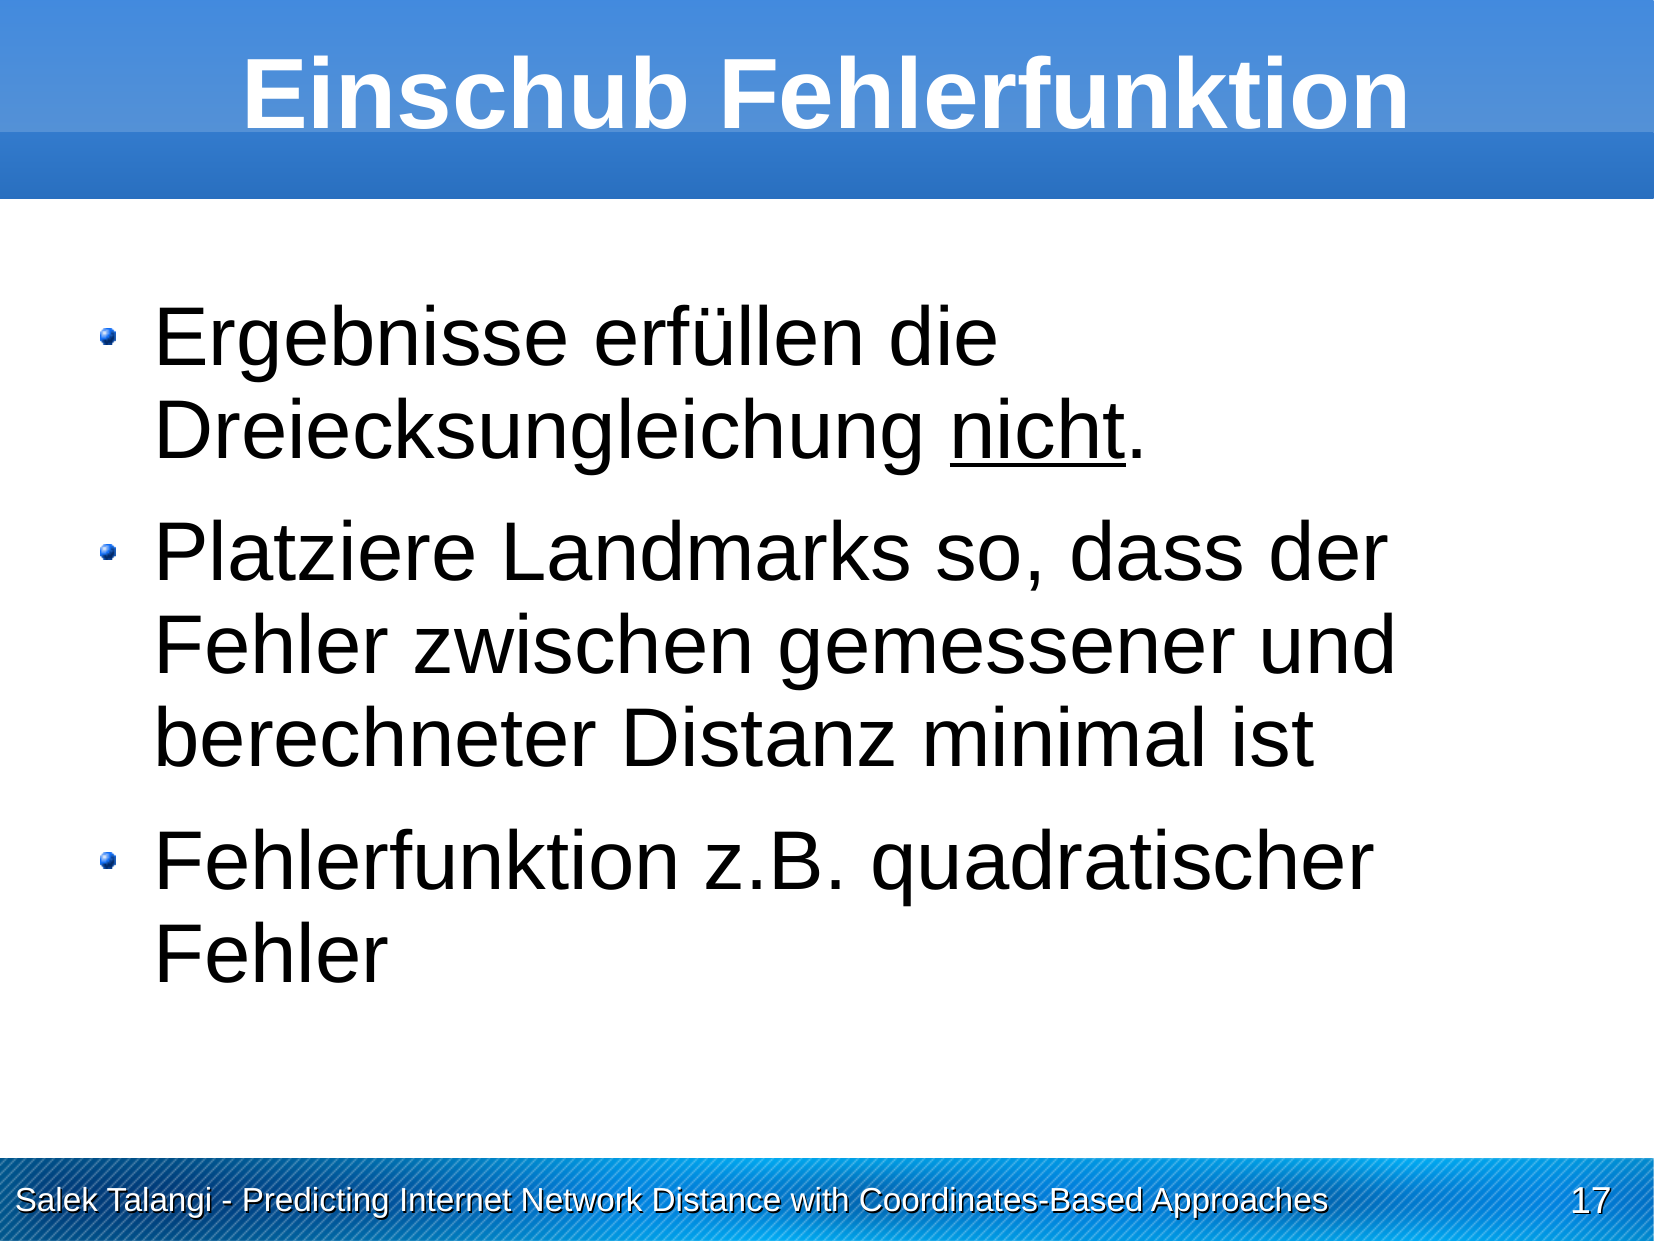

# Einschub Fehlerfunktion
Ergebnisse erfüllen die Dreiecksungleichung nicht.
Platziere Landmarks so, dass der Fehler zwischen gemessener und berechneter Distanz minimal ist
Fehlerfunktion z.B. quadratischer Fehler